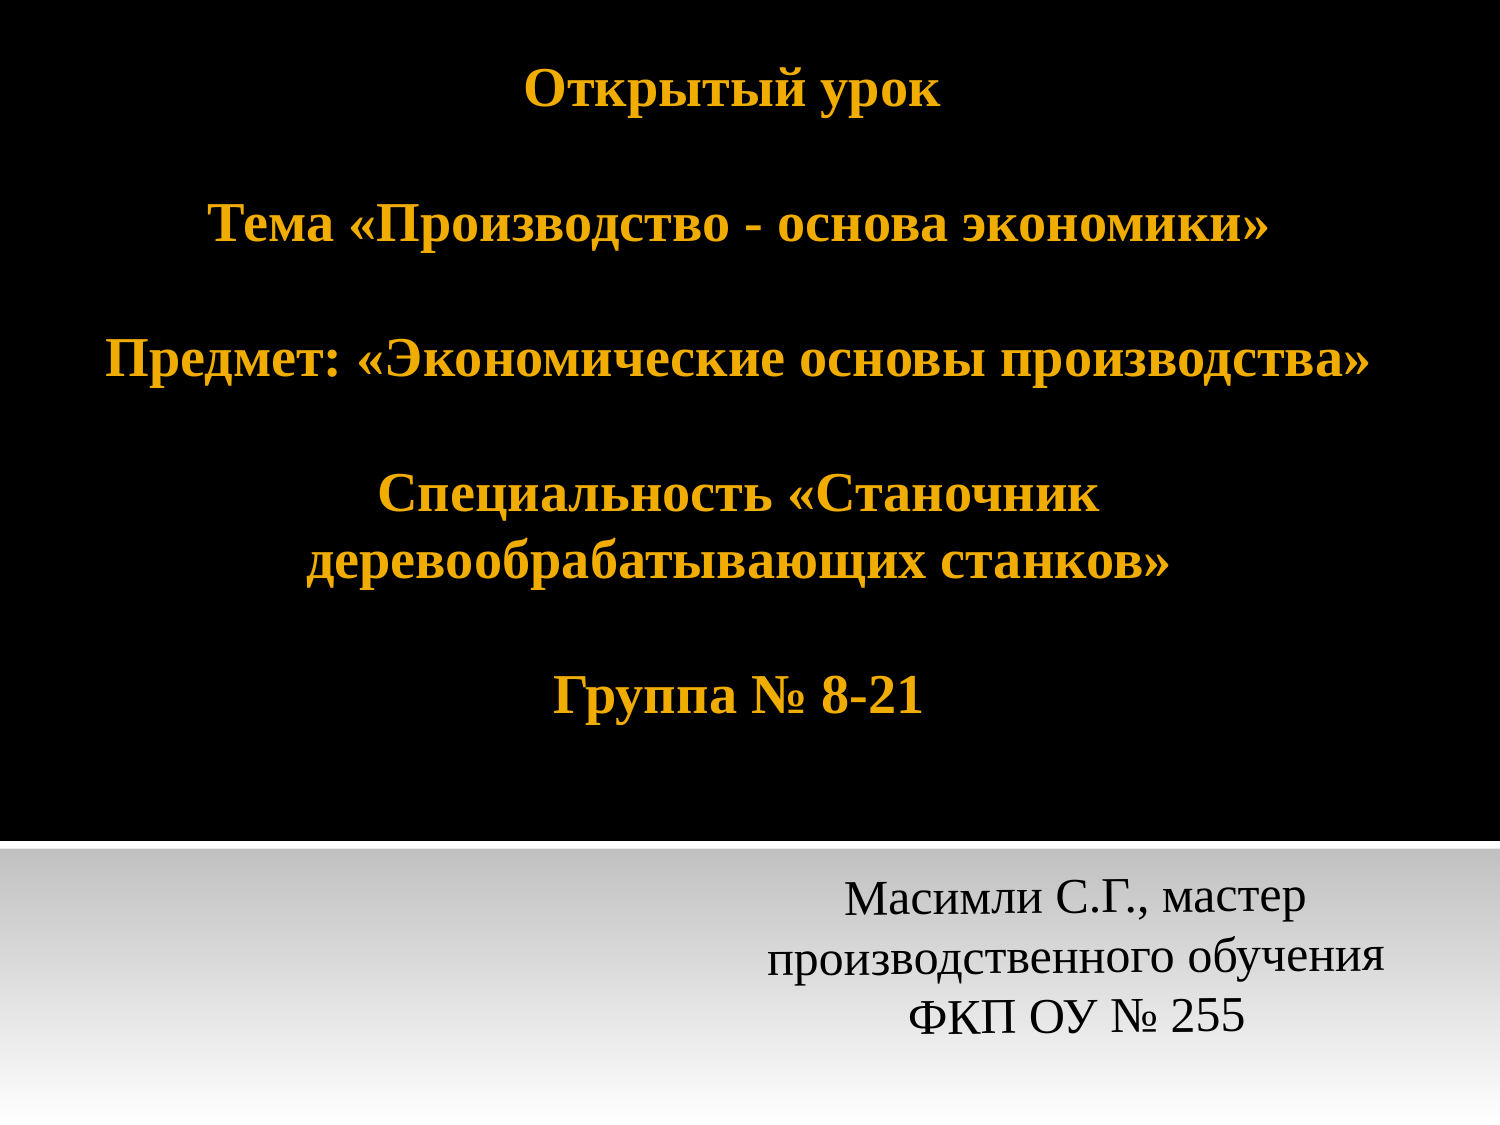

# Открытый урок   Тема «Производство - основа экономики»   Предмет: «Экономические основы производства»   Специальность «Станочник деревообрабатывающих станков»   Группа № 8-21
Масимли С.Г., мастер производственного обучения ФКП ОУ № 255